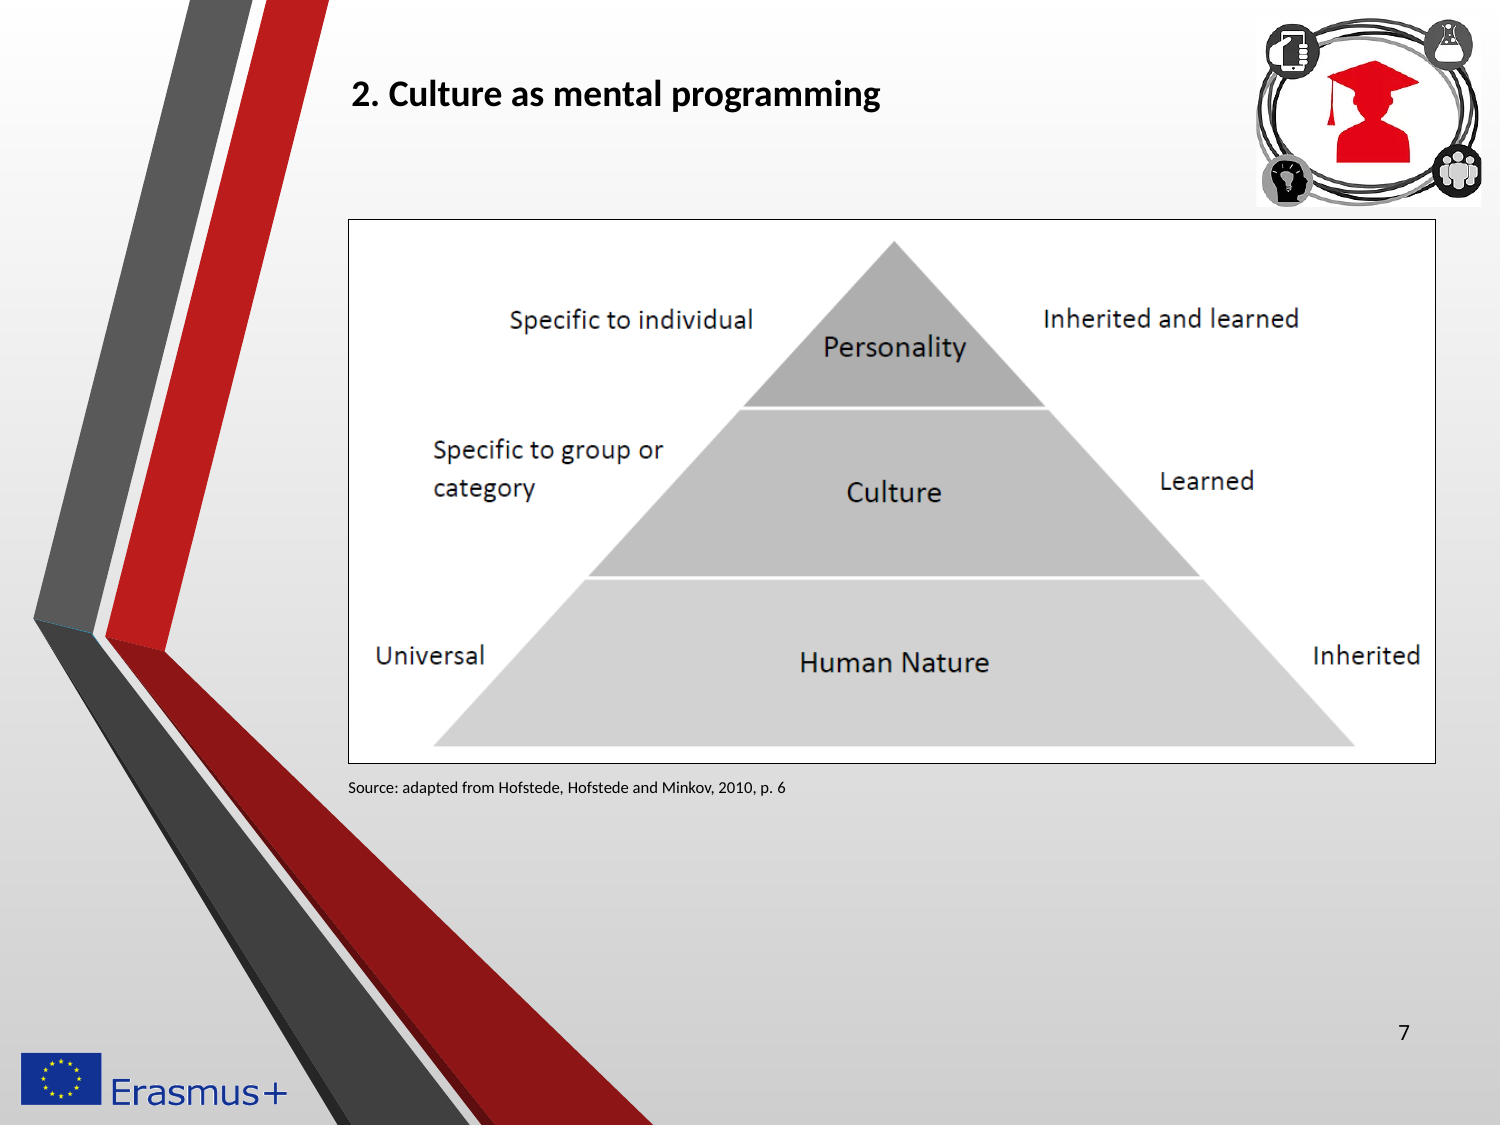

2. Culture as mental programming
Source: adapted from Hofstede, Hofstede and Minkov, 2010, p. 6